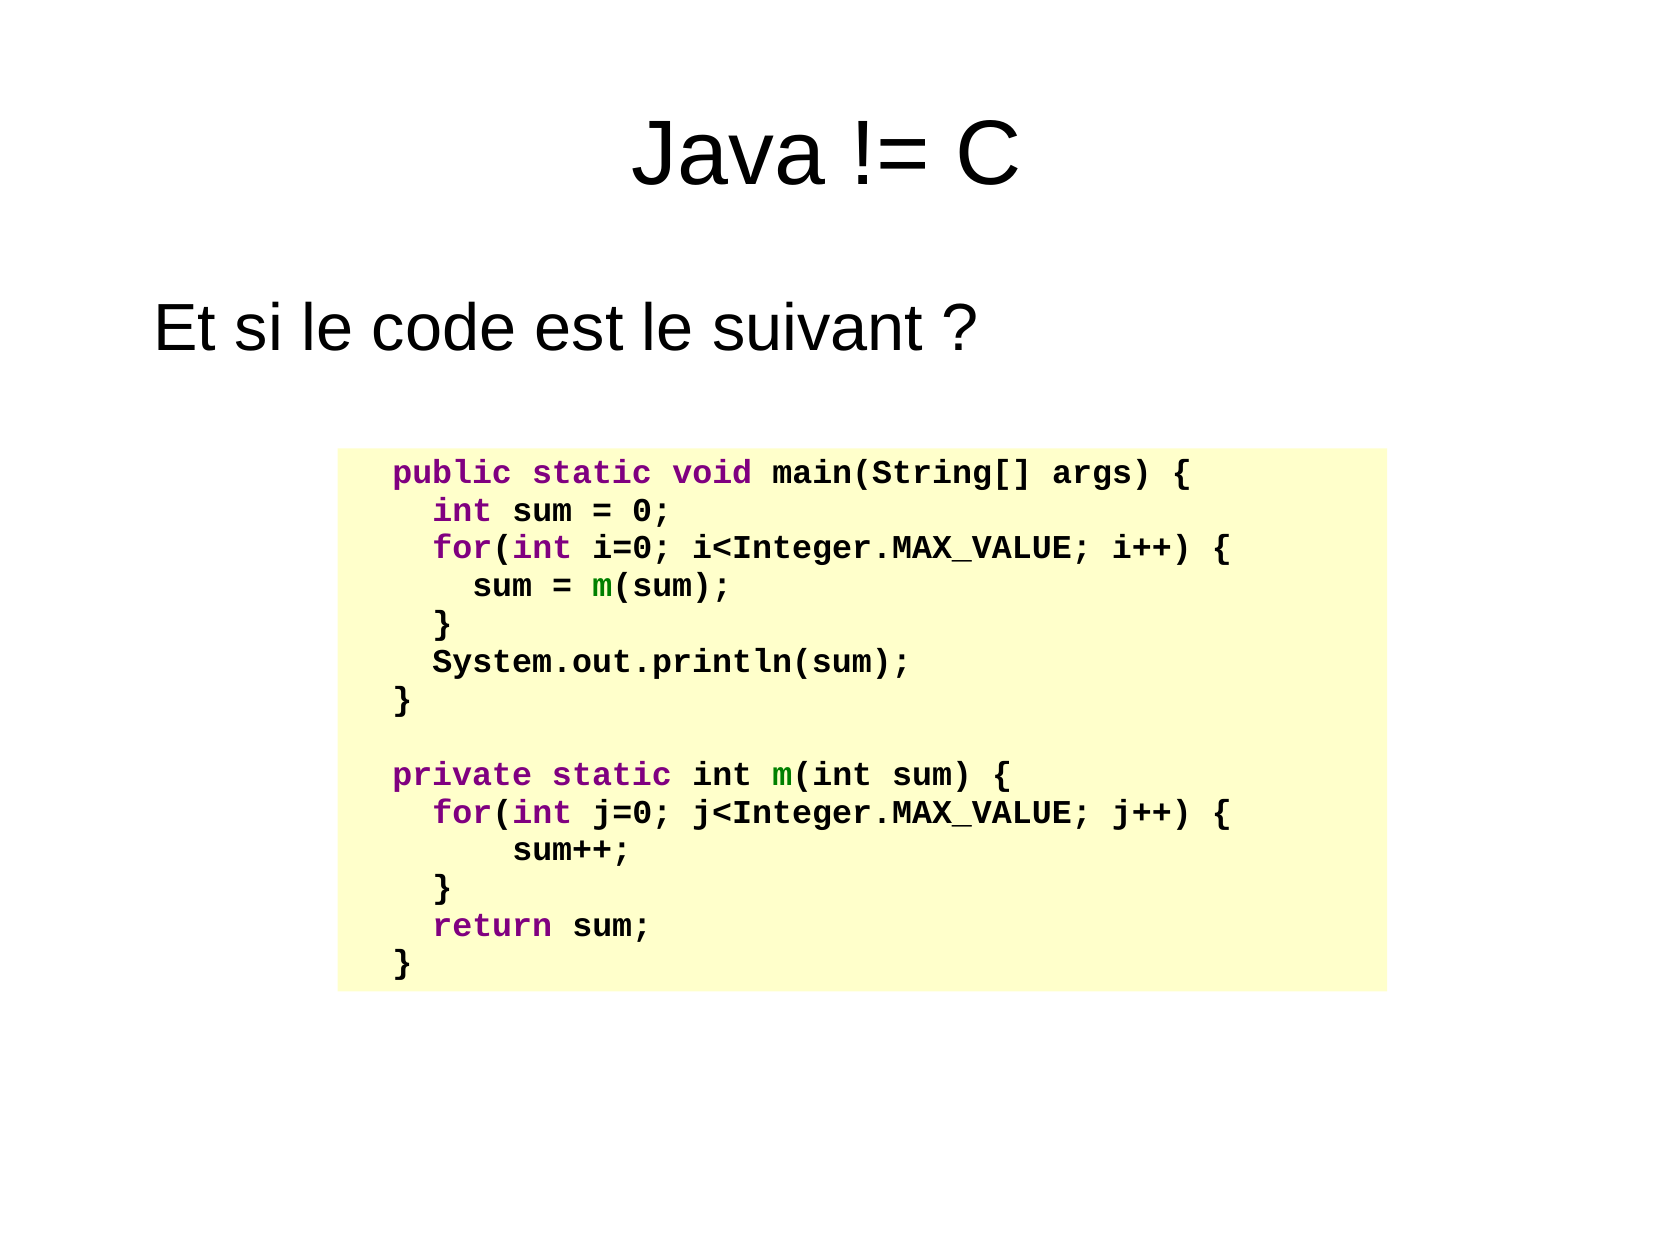

# Java != C
Et si le code est le suivant ?
 public static void main(String[] args) {
 int sum = 0;
 for(int i=0; i<Integer.MAX_VALUE; i++) {
 sum = m(sum);
 }
 System.out.println(sum);
 }
 private static int m(int sum) {
 for(int j=0; j<Integer.MAX_VALUE; j++) {
 sum++;
 }
 return sum;
 }